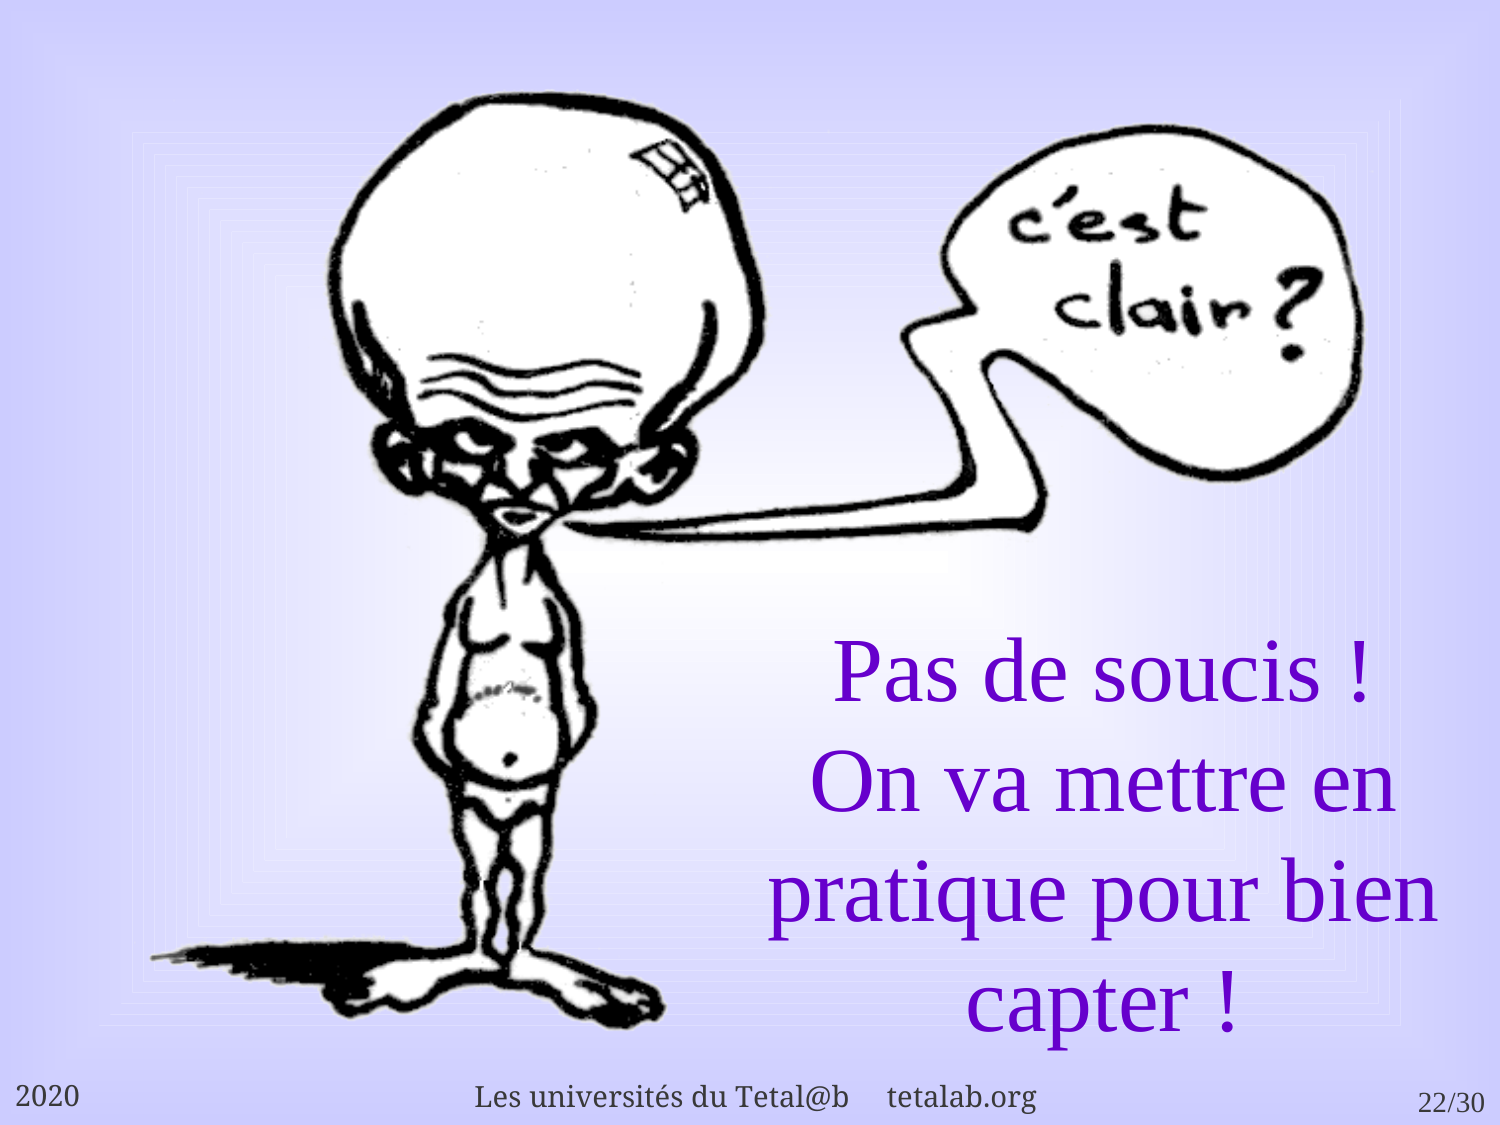

# Pas de soucis ! On va mettre en pratique pour bien capter !
2020
Les universités du Tetal@b tetalab.org
22